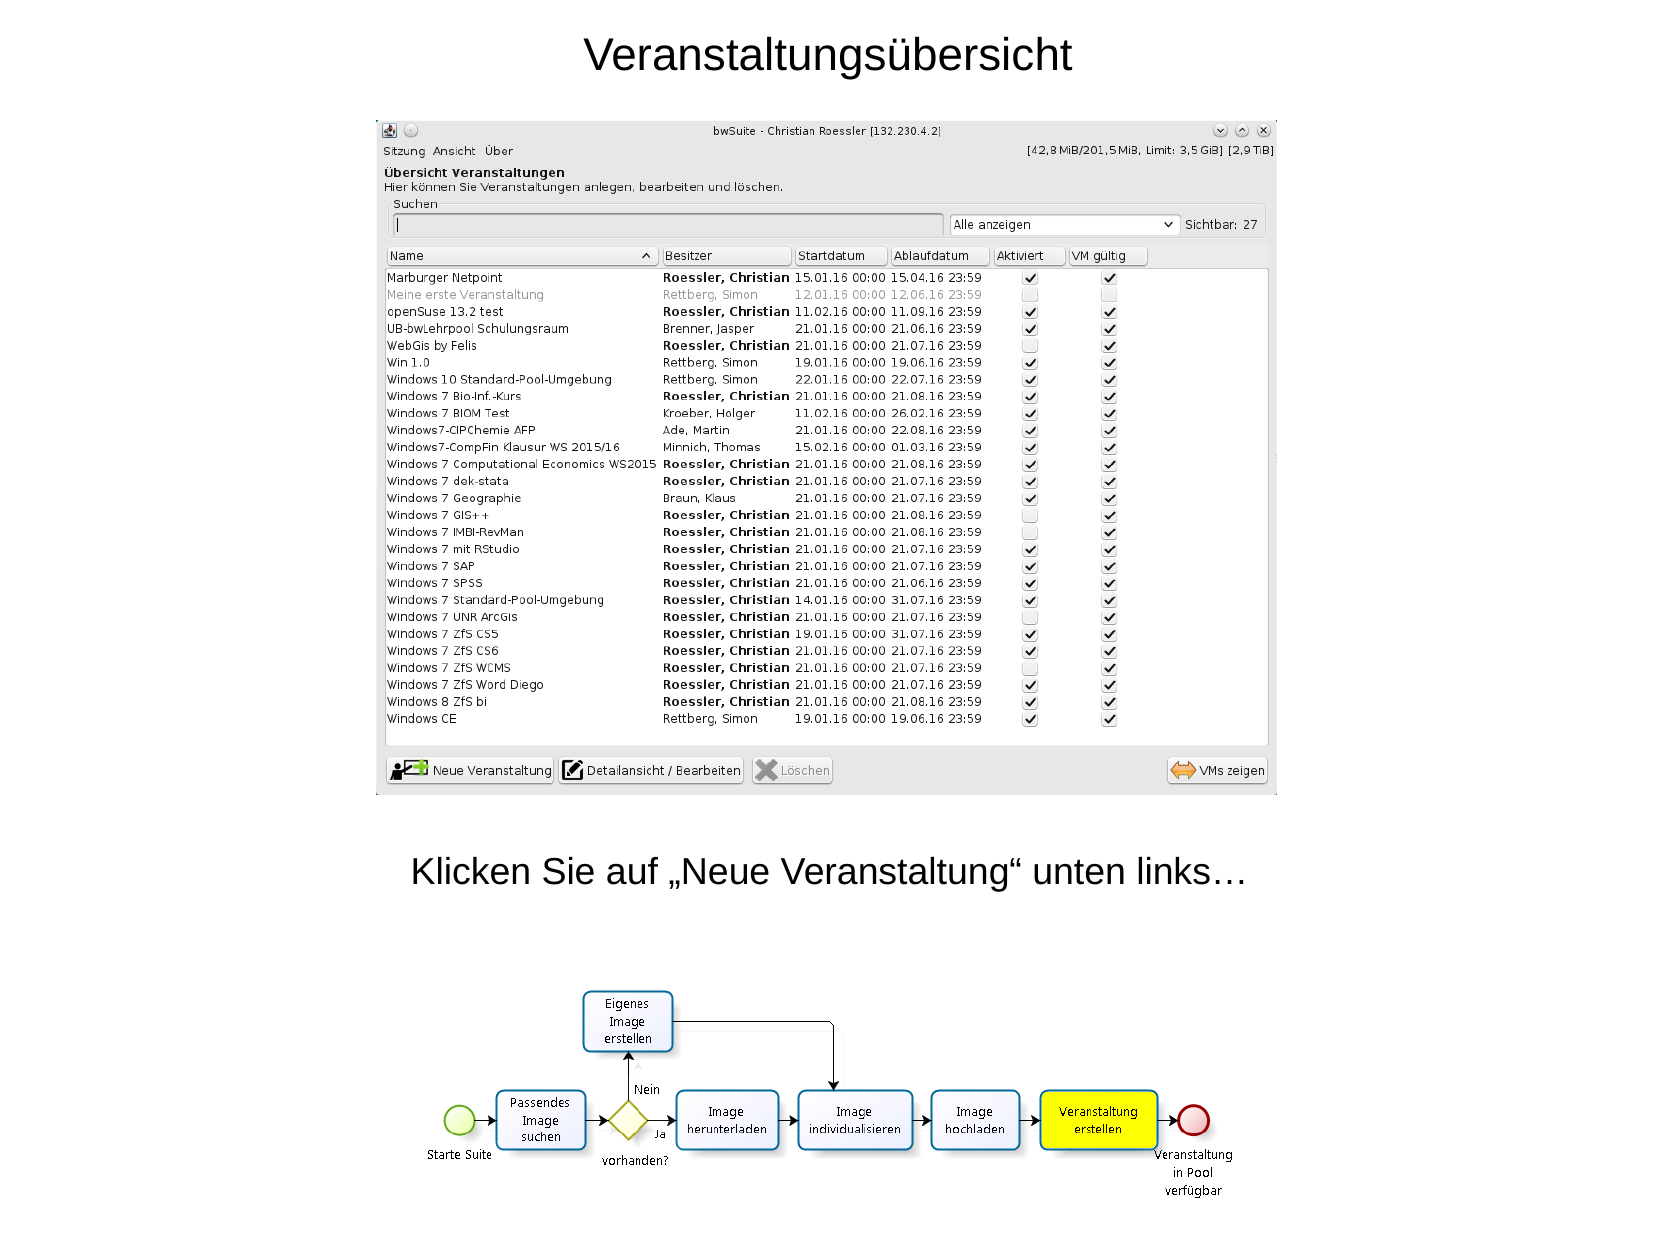

# Veranstaltungsübersicht
Klicken Sie auf „Neue Veranstaltung“ unten links…